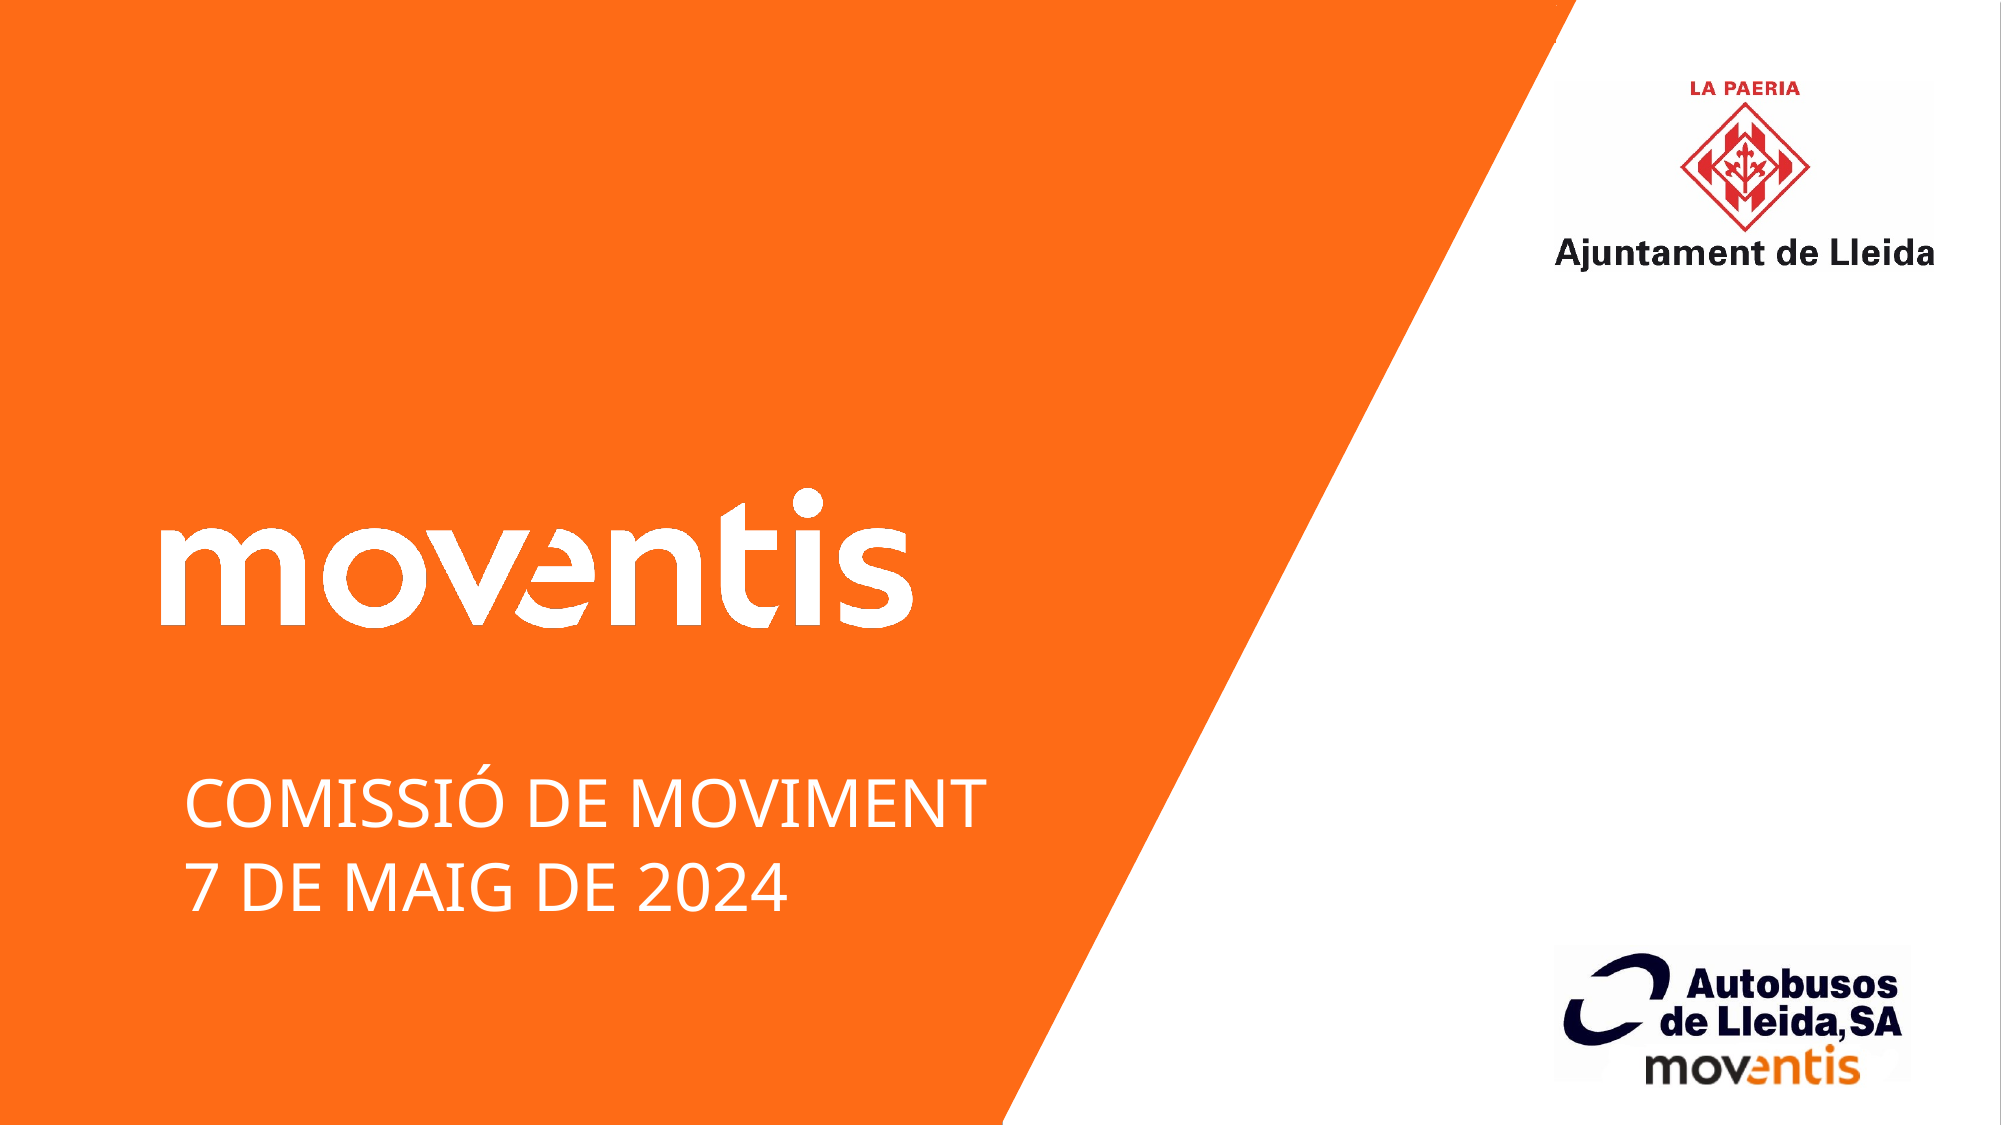

COMISSIÓ DE MOVIMENT
7 DE MAIG DE 2024